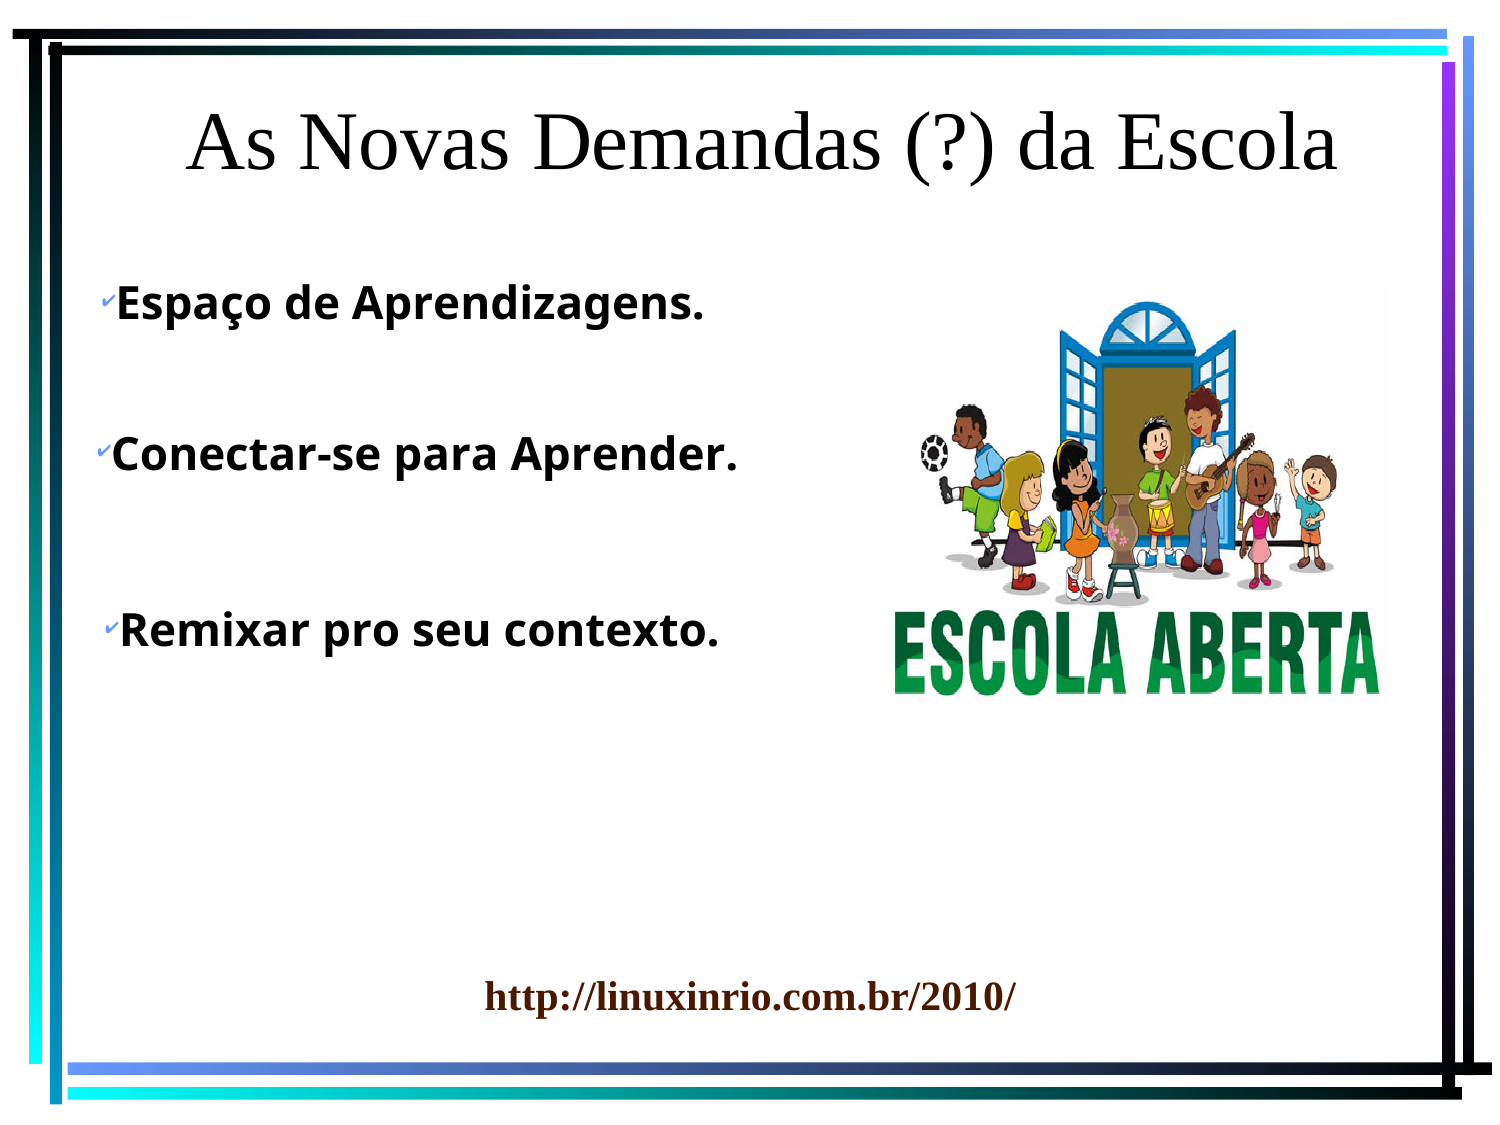

# As Novas Demandas (?) da Escola
Espaço de Aprendizagens.
Conectar-se para Aprender.
Remixar pro seu contexto.
 http://linuxinrio.com.br/2010/